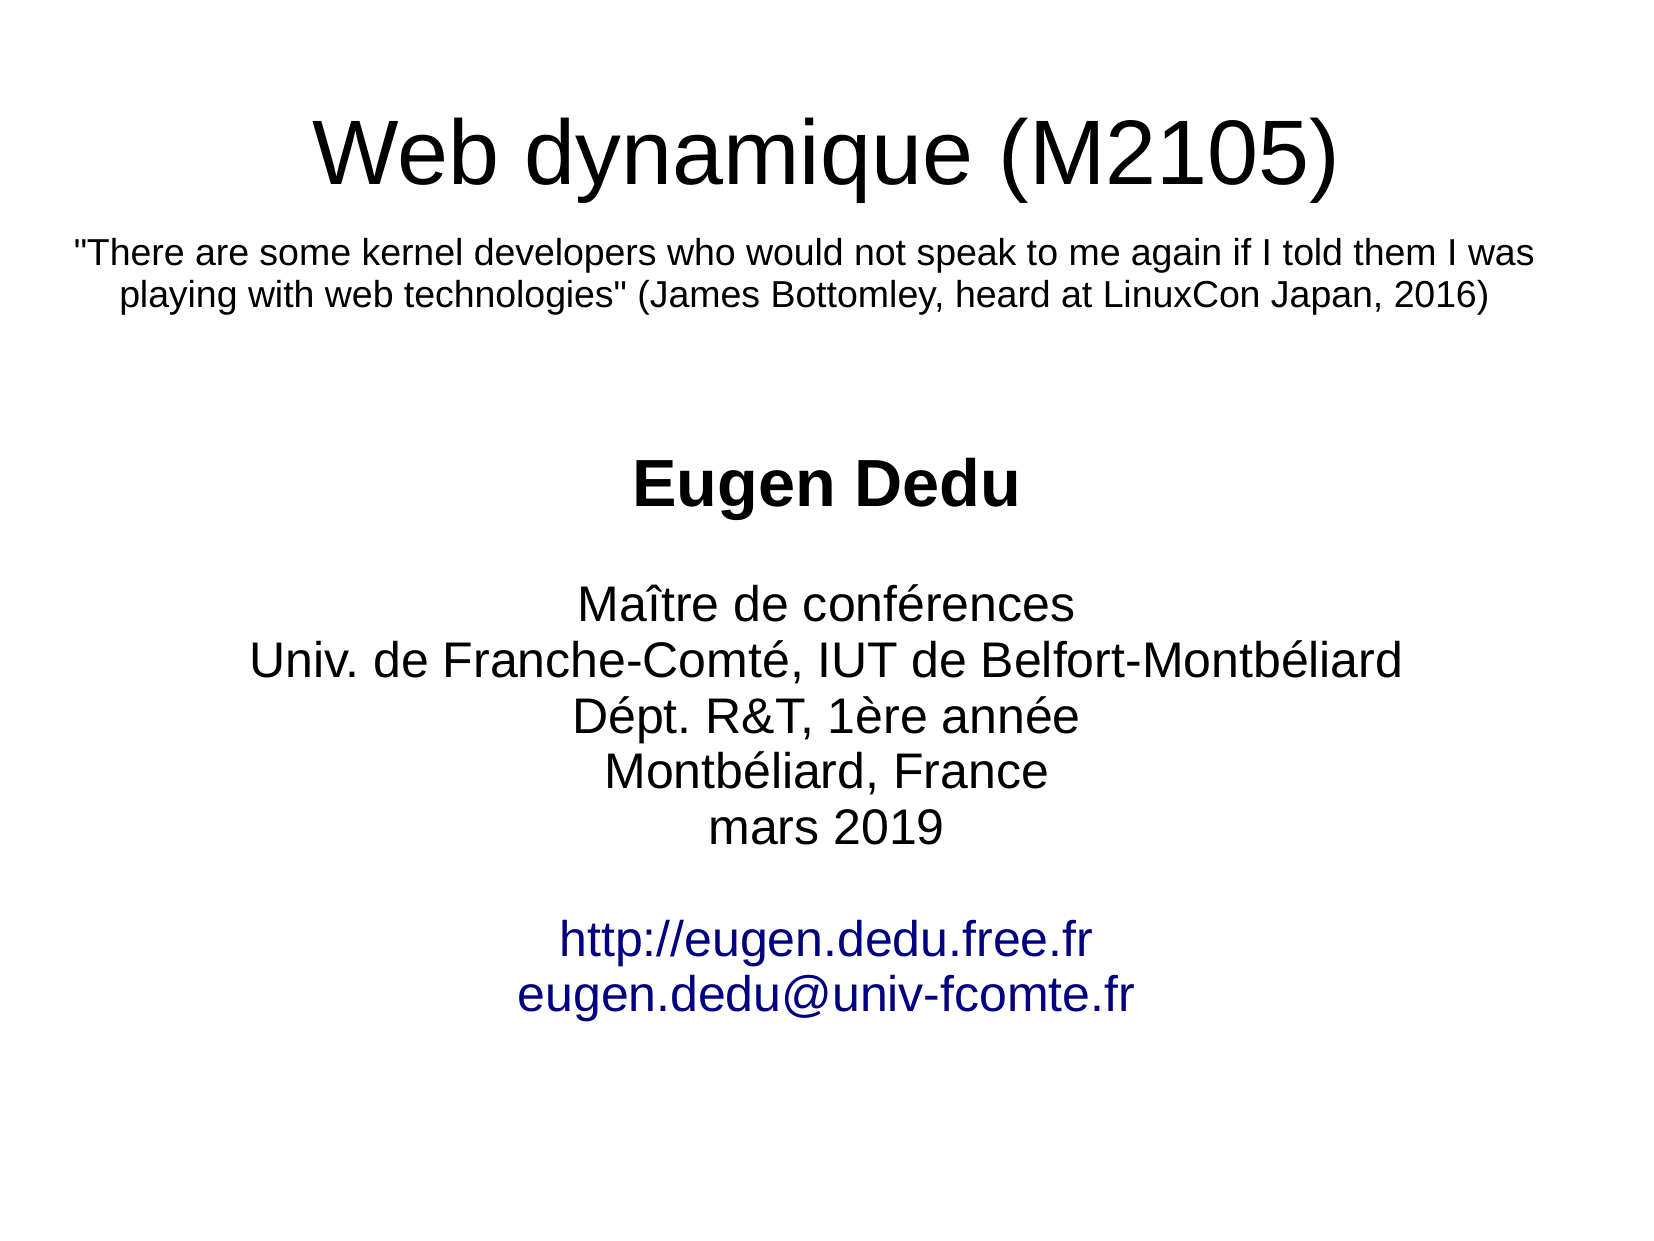

# Web dynamique (M2105)
Eugen Dedu
Maître de conférences
Univ. de Franche-Comté, IUT de Belfort-Montbéliard
Dépt. R&T, 1ère année
Montbéliard, France
mars 2019
http://eugen.dedu.free.fr
eugen.dedu@univ-fcomte.fr
"There are some kernel developers who would not speak to me again if I told them I was playing with web technologies" (James Bottomley, heard at LinuxCon Japan, 2016)